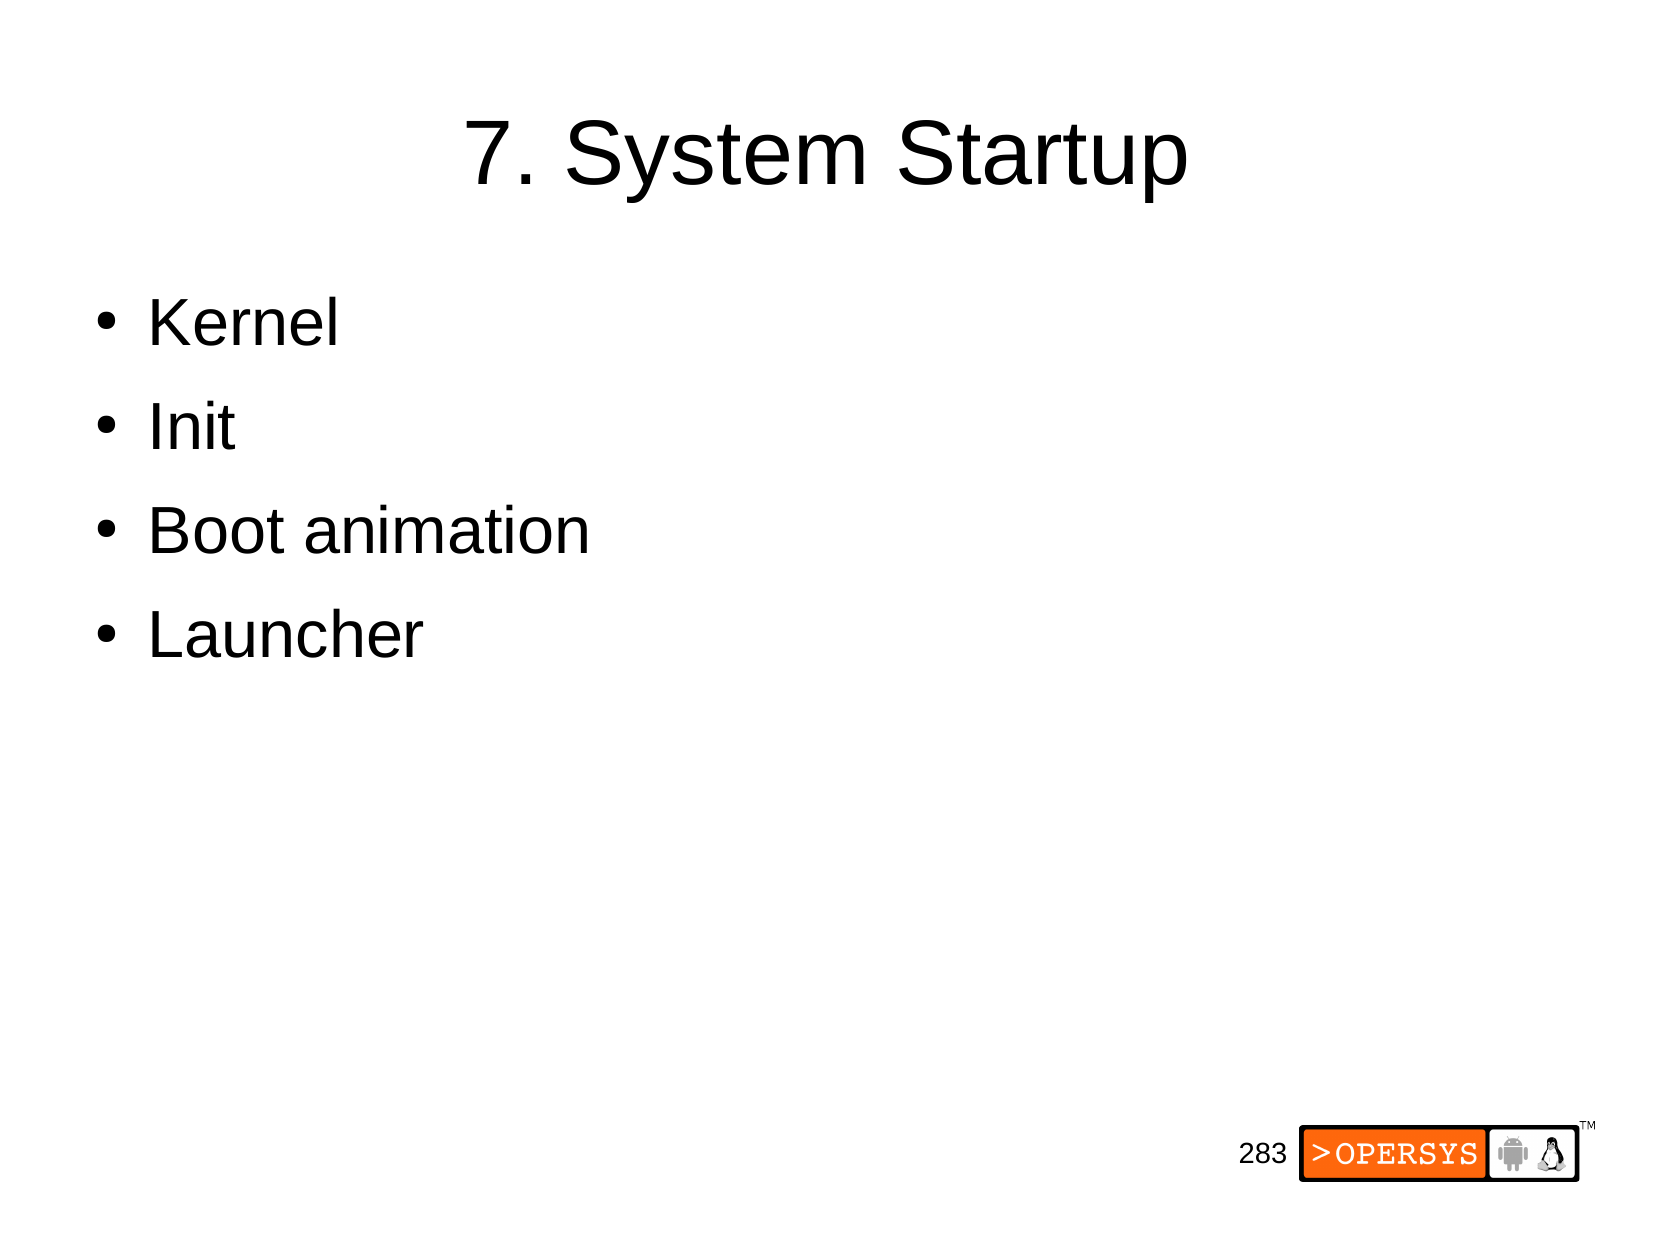

# 7. System Startup
Kernel
Init
Boot animation
Launcher